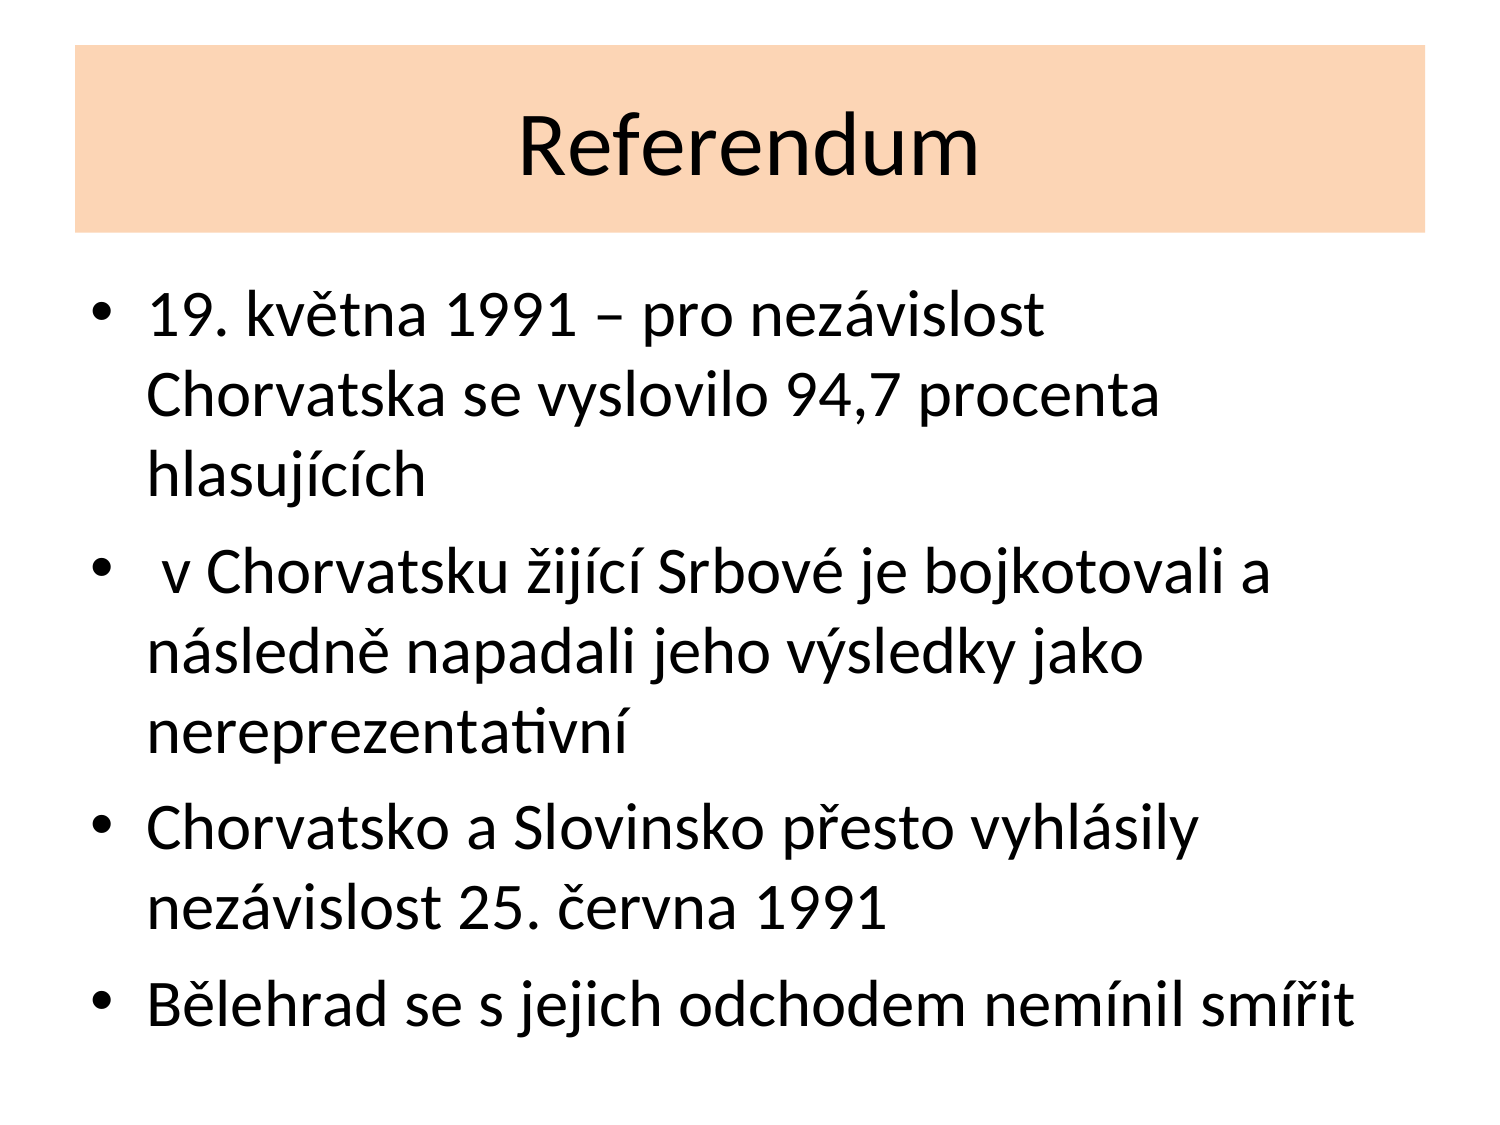

# Referendum
19. května 1991 – pro nezávislost Chorvatska se vyslovilo 94,7 procenta hlasujících
 v Chorvatsku žijící Srbové je bojkotovali a následně napadali jeho výsledky jako nereprezentativní
Chorvatsko a Slovinsko přesto vyhlásily nezávislost 25. června 1991
Bělehrad se s jejich odchodem nemínil smířit